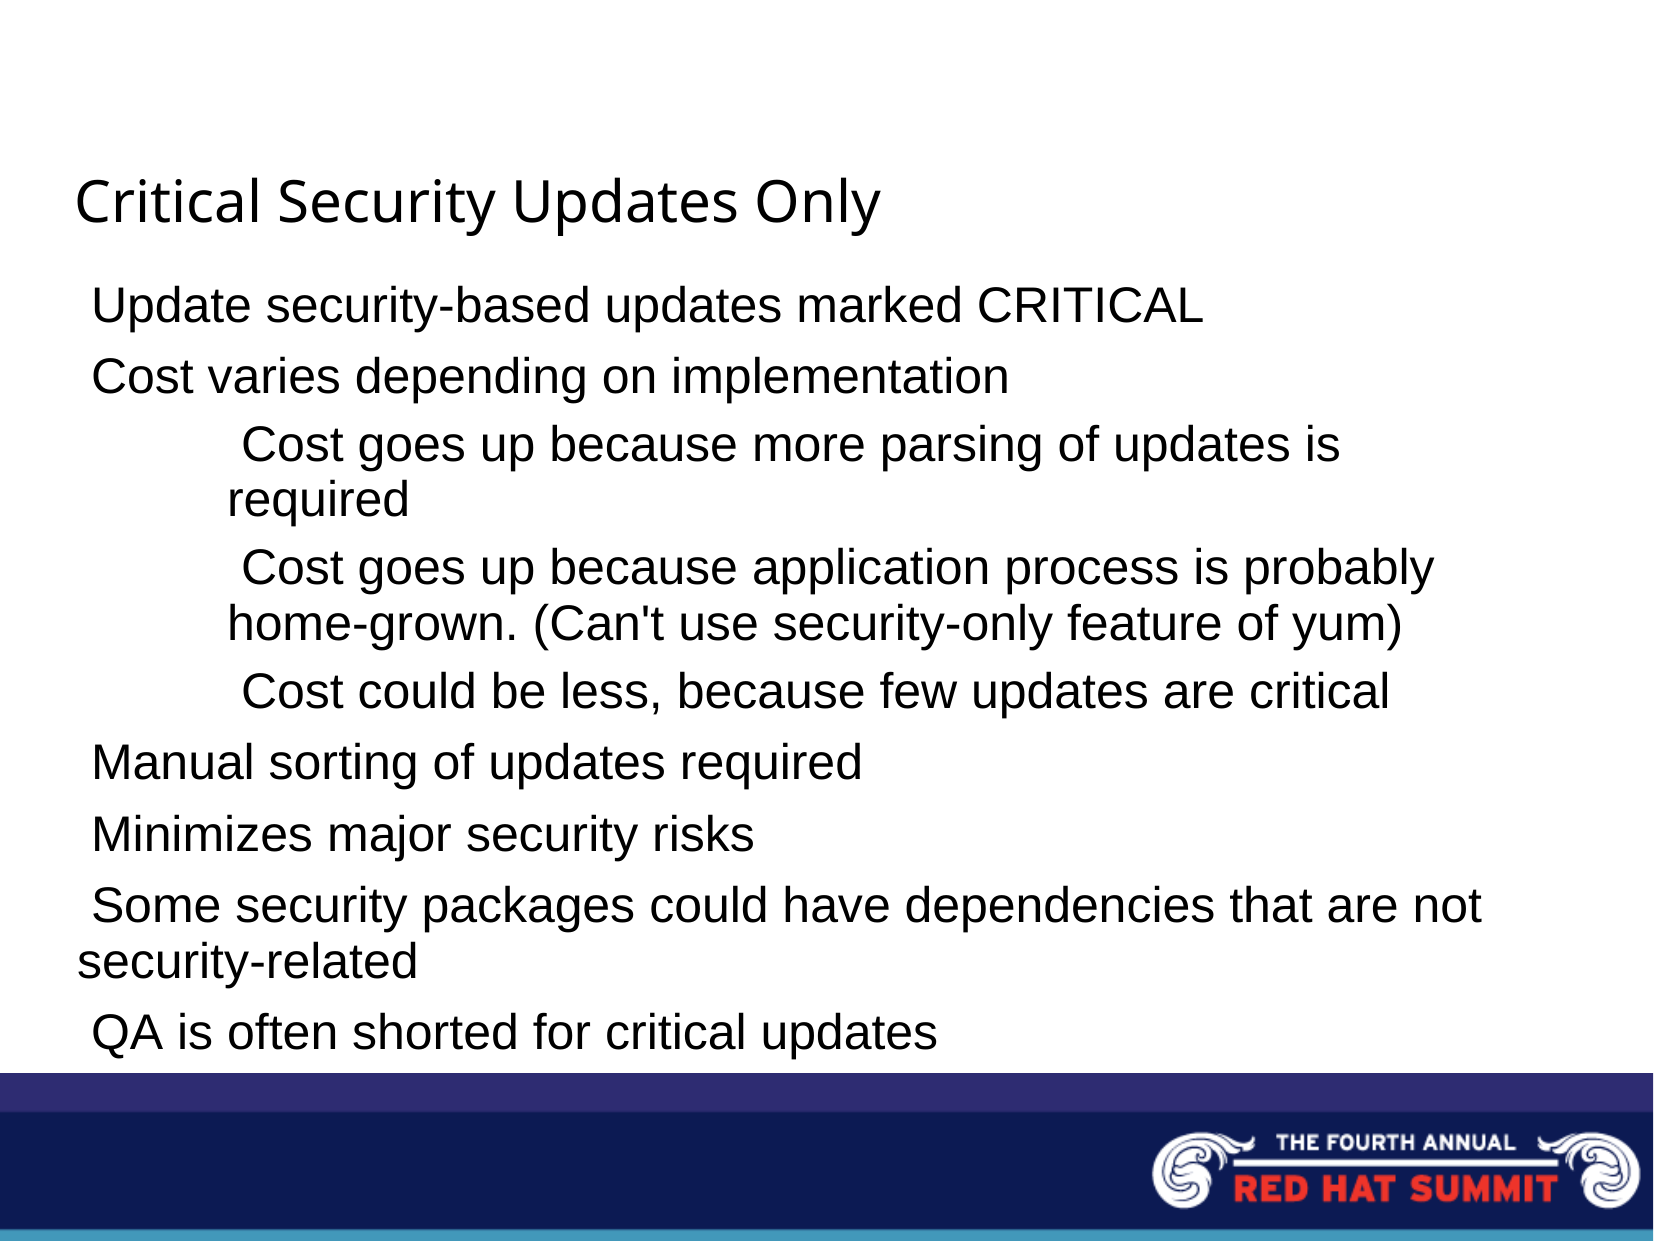

# Critical Security Updates Only
 Update security-based updates marked CRITICAL
 Cost varies depending on implementation
 Cost goes up because more parsing of updates is required
 Cost goes up because application process is probably home-grown. (Can't use security-only feature of yum)
 Cost could be less, because few updates are critical
 Manual sorting of updates required
 Minimizes major security risks
 Some security packages could have dependencies that are not security-related
 QA is often shorted for critical updates